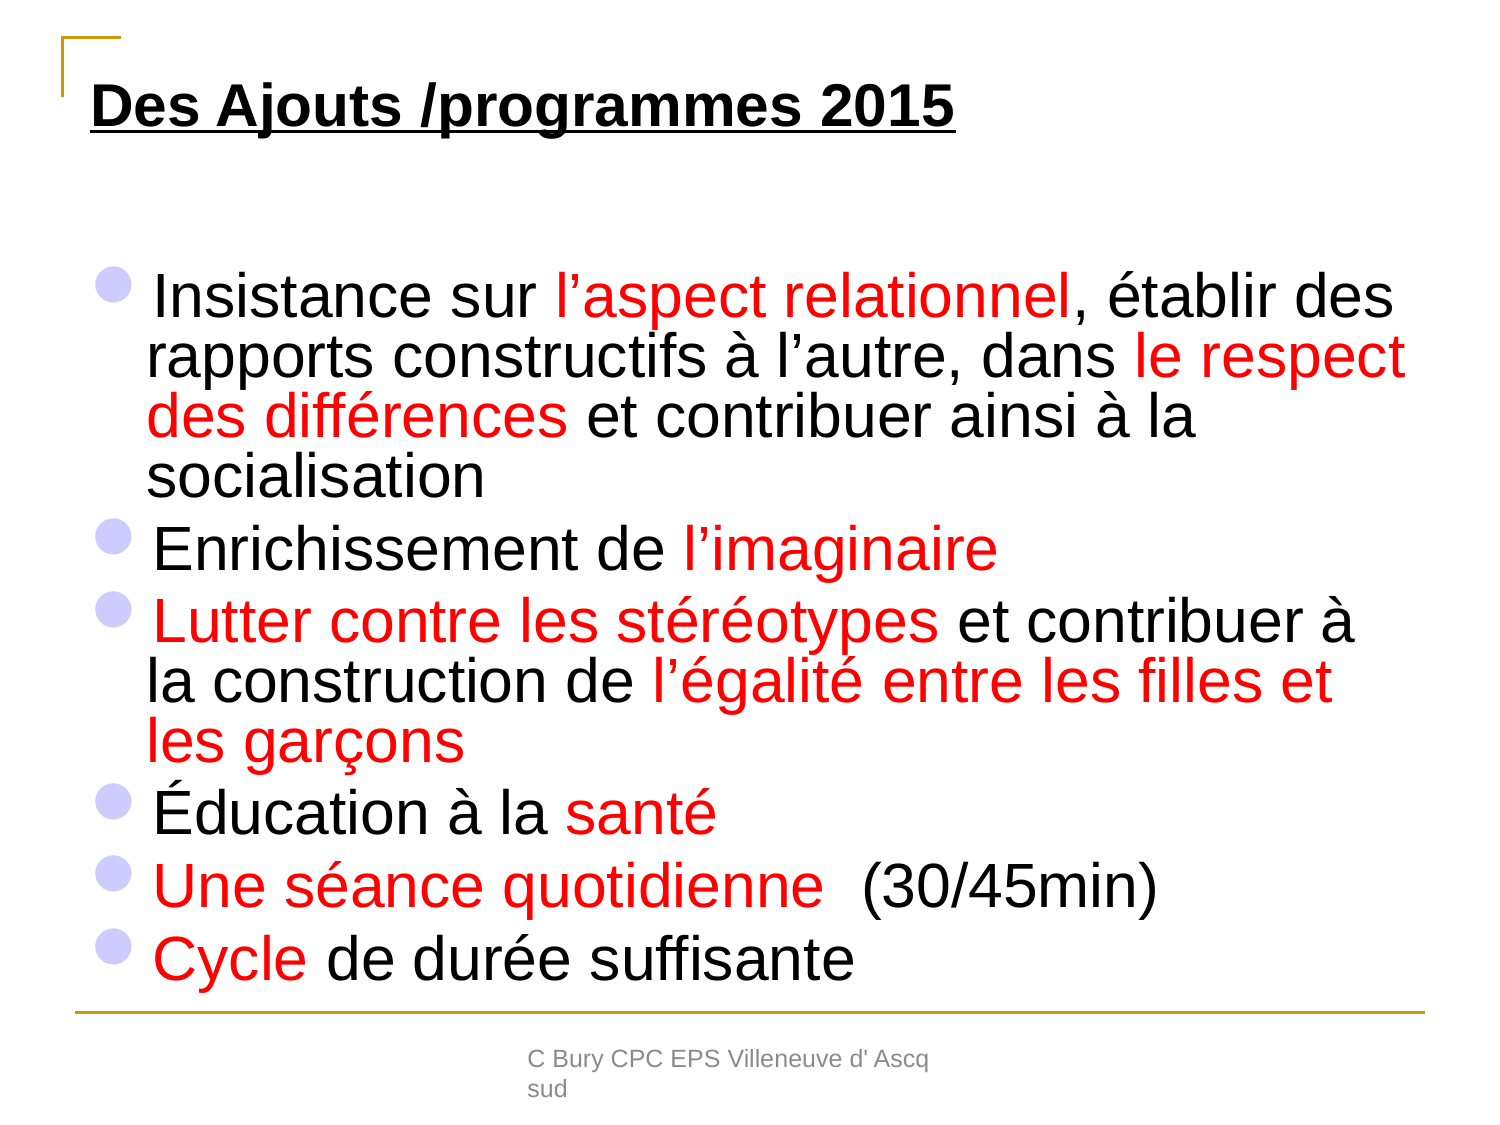

# Des Ajouts /programmes 2015
Insistance sur l’aspect relationnel, établir des rapports constructifs à l’autre, dans le respect des différences et contribuer ainsi à la socialisation
Enrichissement de l’imaginaire
Lutter contre les stéréotypes et contribuer à la construction de l’égalité entre les filles et les garçons
Éducation à la santé
Une séance quotidienne (30/45min)
Cycle de durée suffisante
C Bury CPC EPS Villeneuve d' Ascq sud